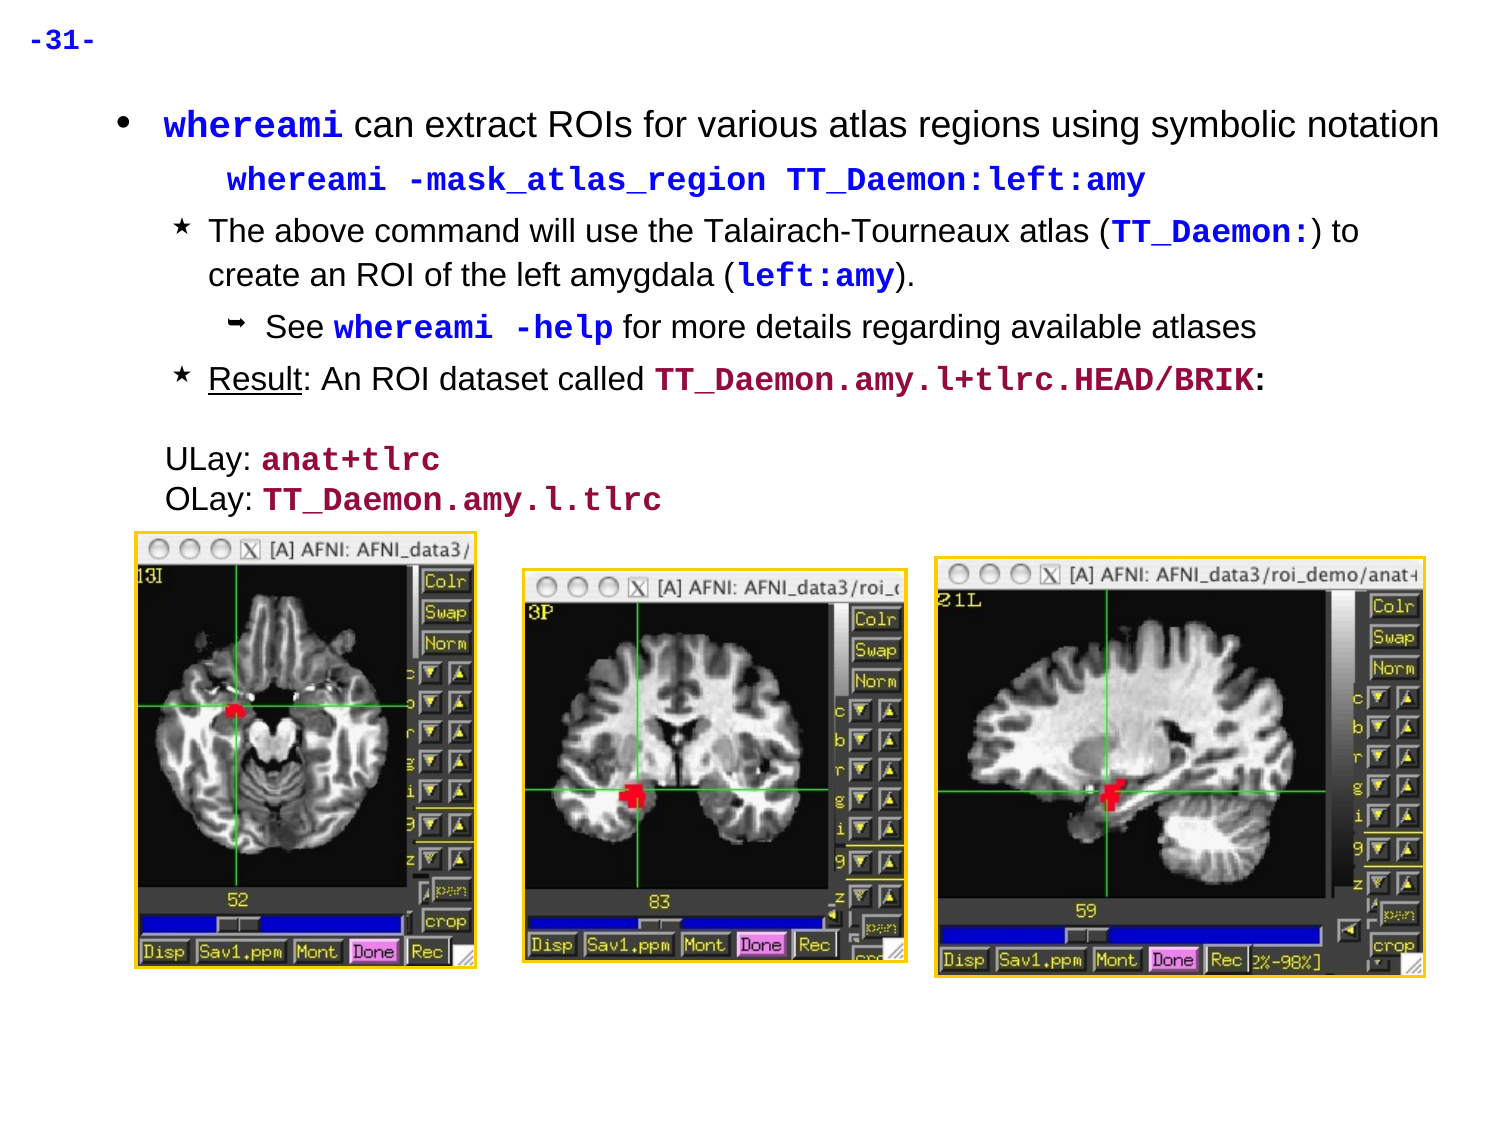

whereami can extract ROIs for various atlas regions using symbolic notation
whereami -mask_atlas_region TT_Daemon:left:amy
The above command will use the Talairach-Tourneaux atlas (TT_Daemon:) to create an ROI of the left amygdala (left:amy).
See whereami -help for more details regarding available atlases
Result: An ROI dataset called TT_Daemon.amy.l+tlrc.HEAD/BRIK:
ULay: anat+tlrc OLay: TT_Daemon.amy.l.tlrc